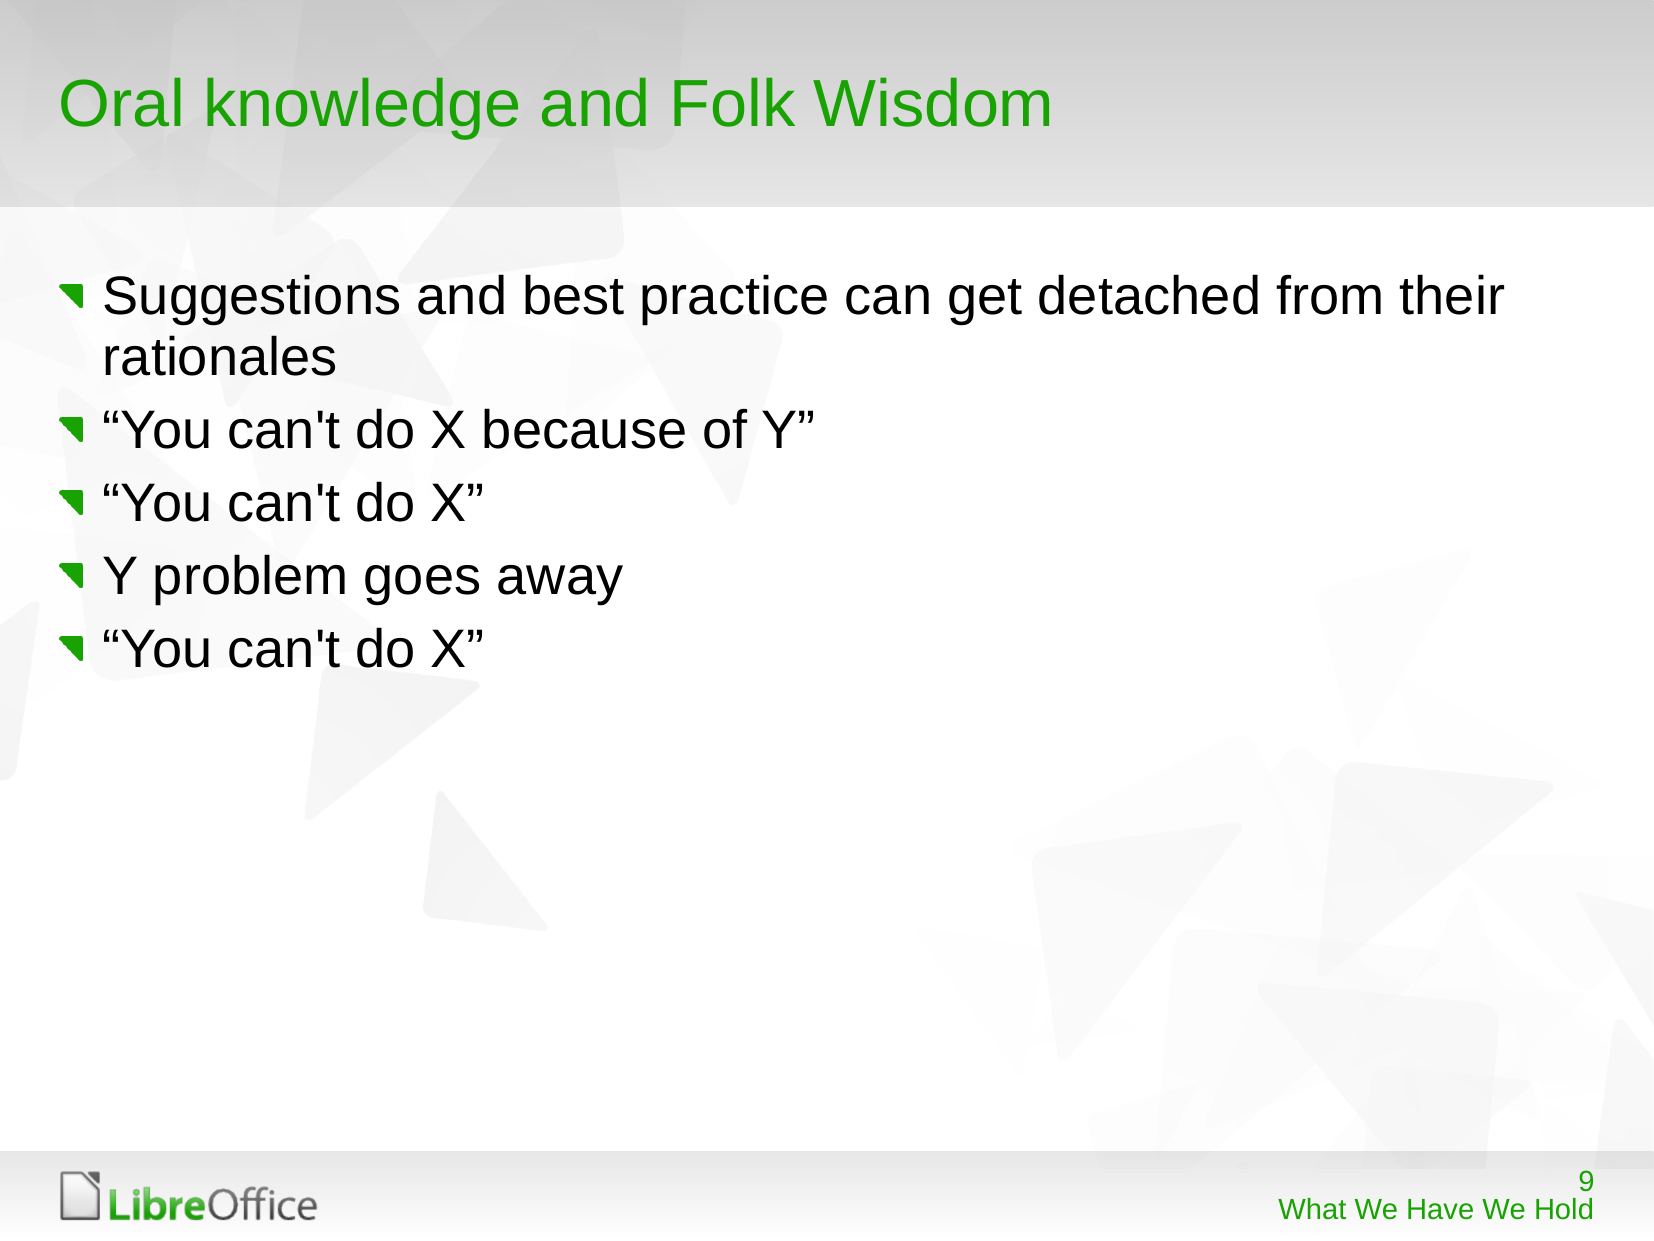

# Oral knowledge and Folk Wisdom
Suggestions and best practice can get detached from their rationales
“You can't do X because of Y”
“You can't do X”
Y problem goes away
“You can't do X”
9
What We Have We Hold